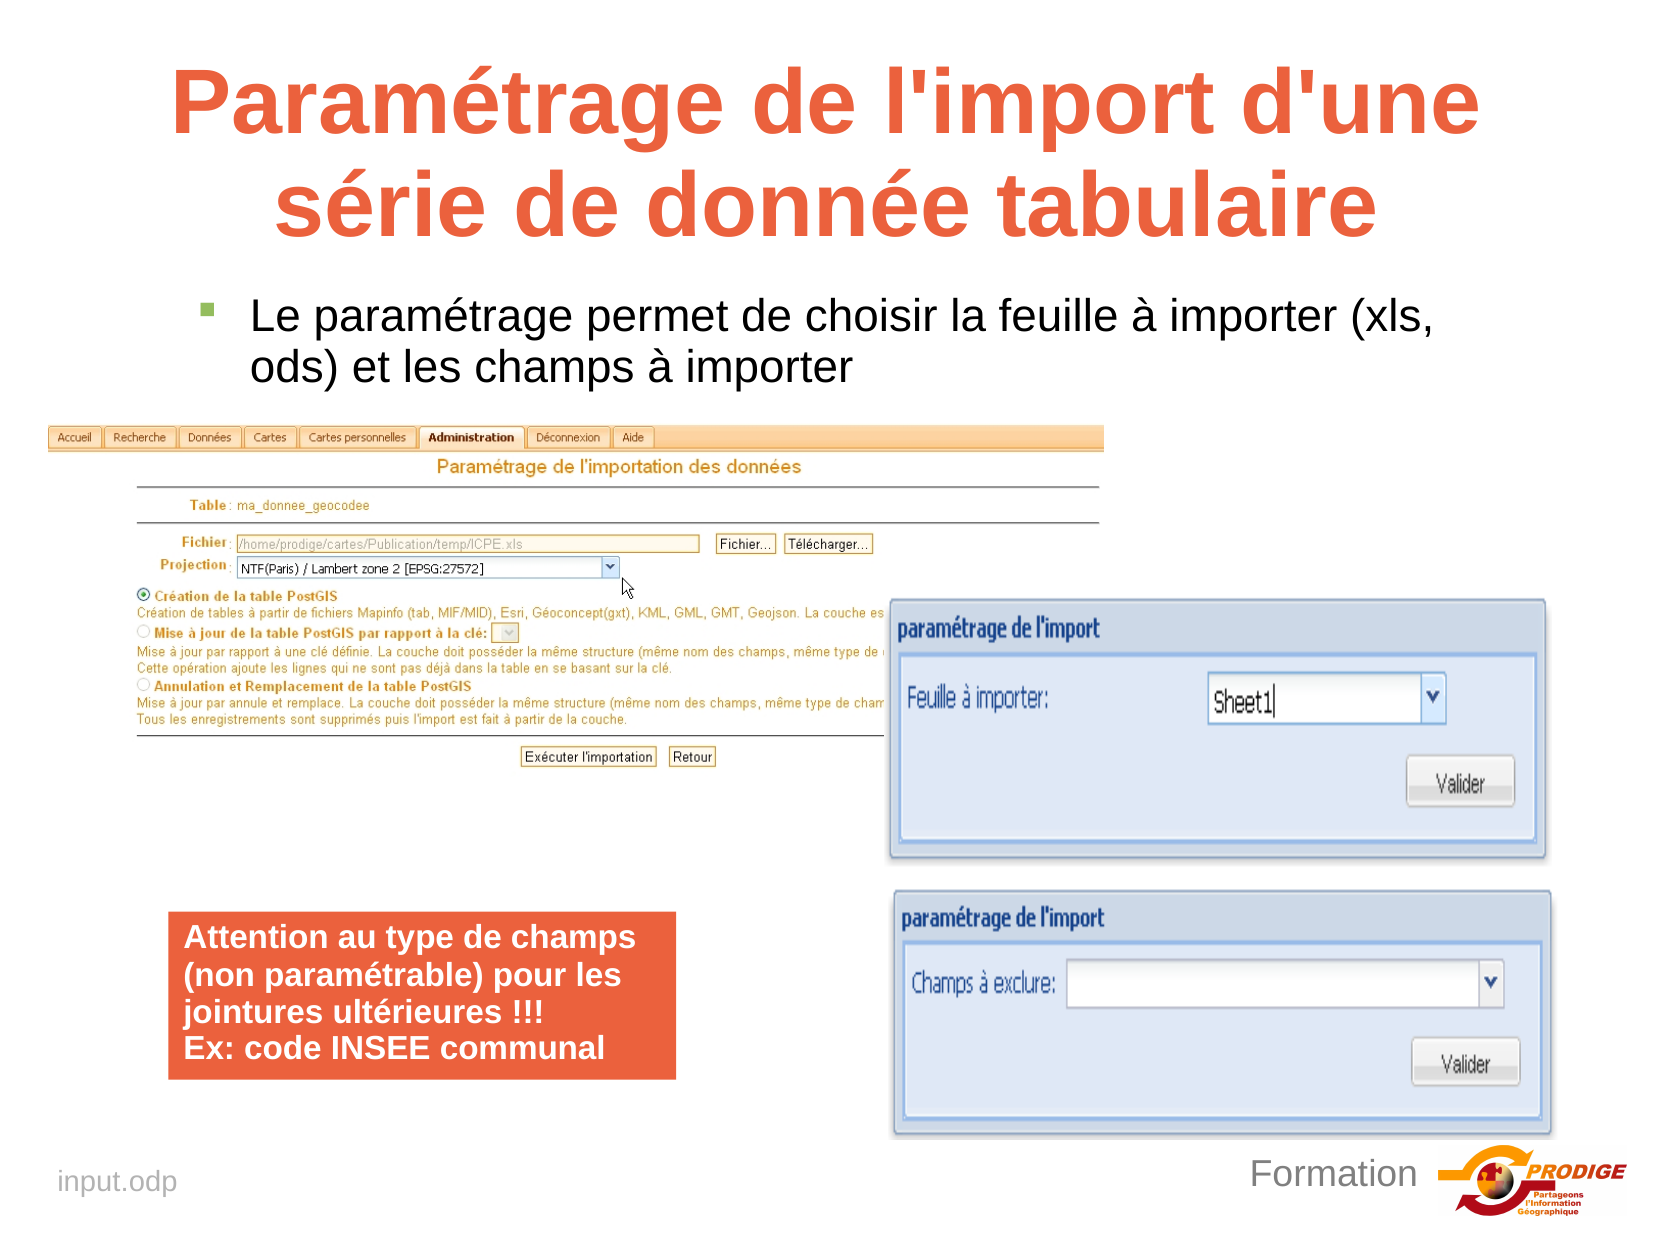

# Paramétrage de l'import d'une série de donnée tabulaire
Le paramétrage permet de choisir la feuille à importer (xls, ods) et les champs à importer
Attention au type de champs (non paramétrable) pour les jointures ultérieures !!!
Ex: code INSEE communal